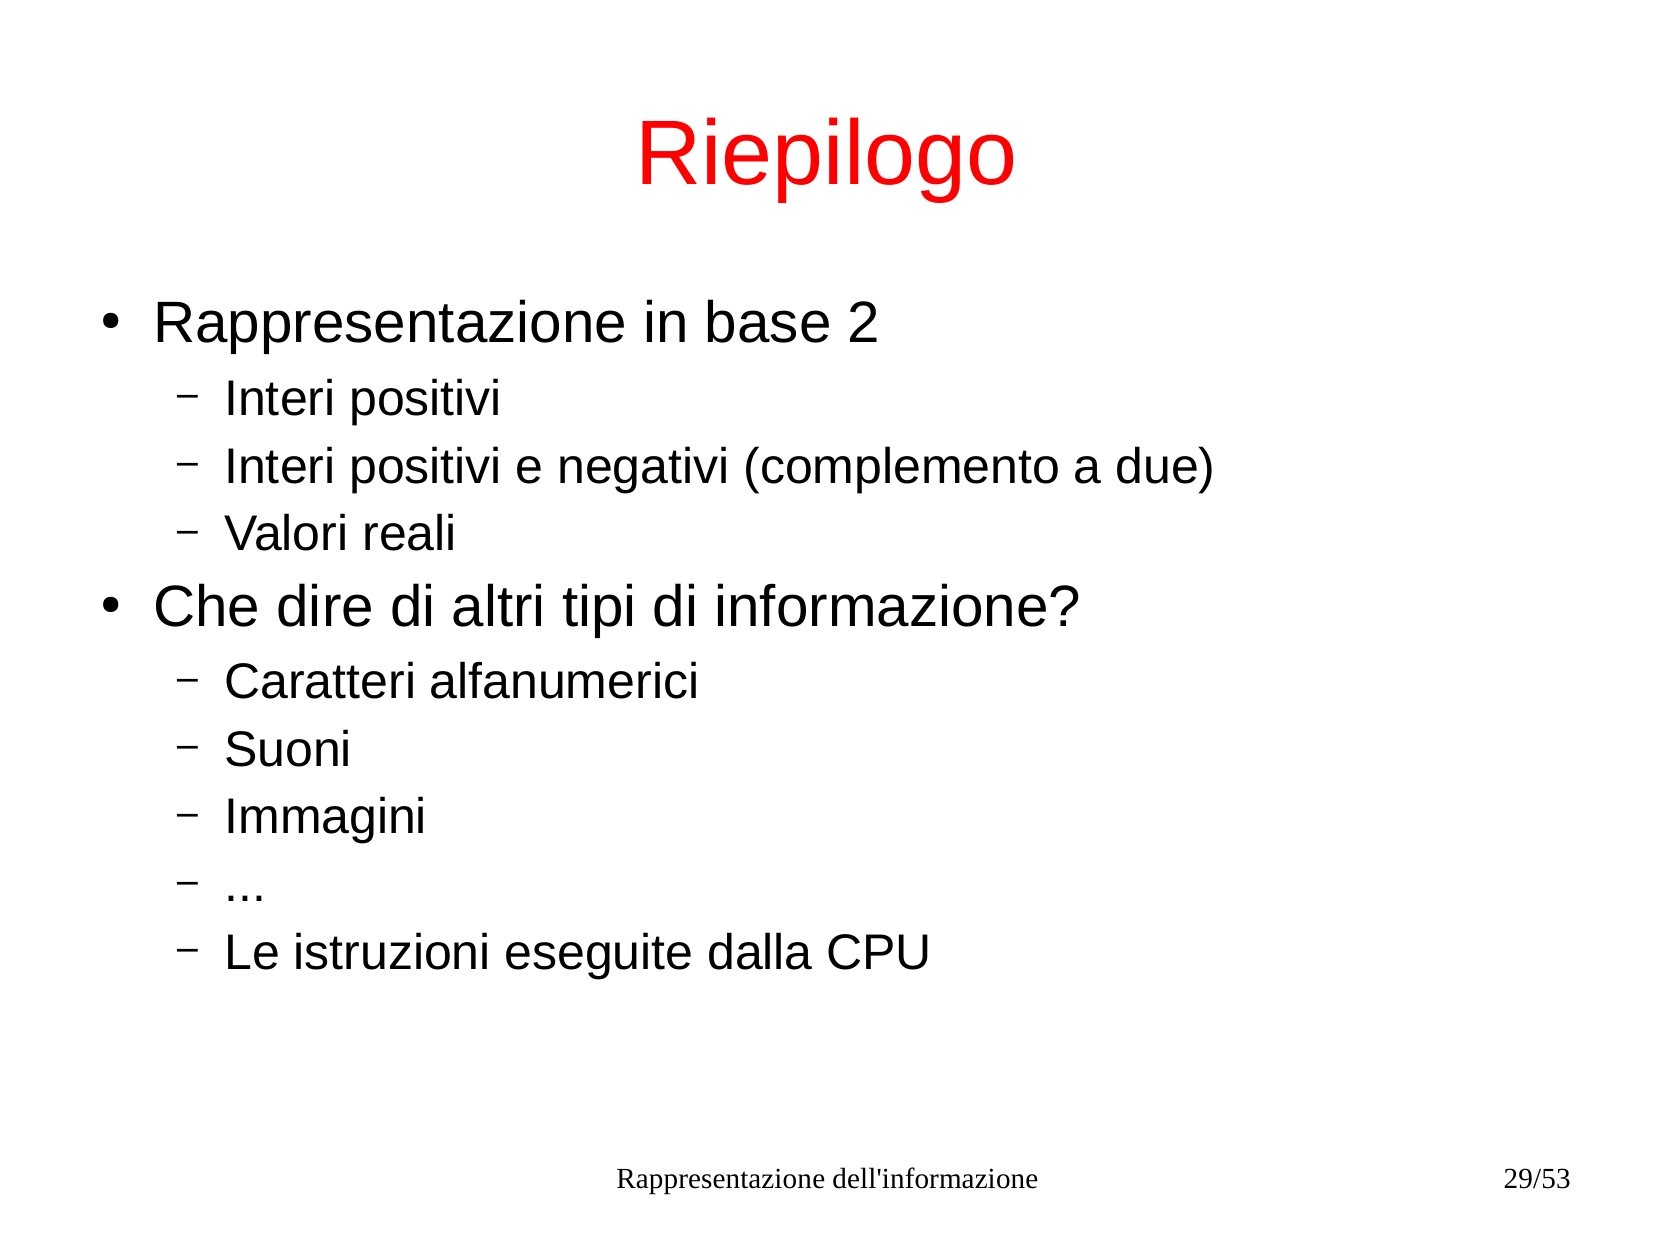

# Riepilogo
Rappresentazione in base 2
Interi positivi
Interi positivi e negativi (complemento a due)
Valori reali
Che dire di altri tipi di informazione?
Caratteri alfanumerici
Suoni
Immagini
...
Le istruzioni eseguite dalla CPU
Rappresentazione dell'informazione
29